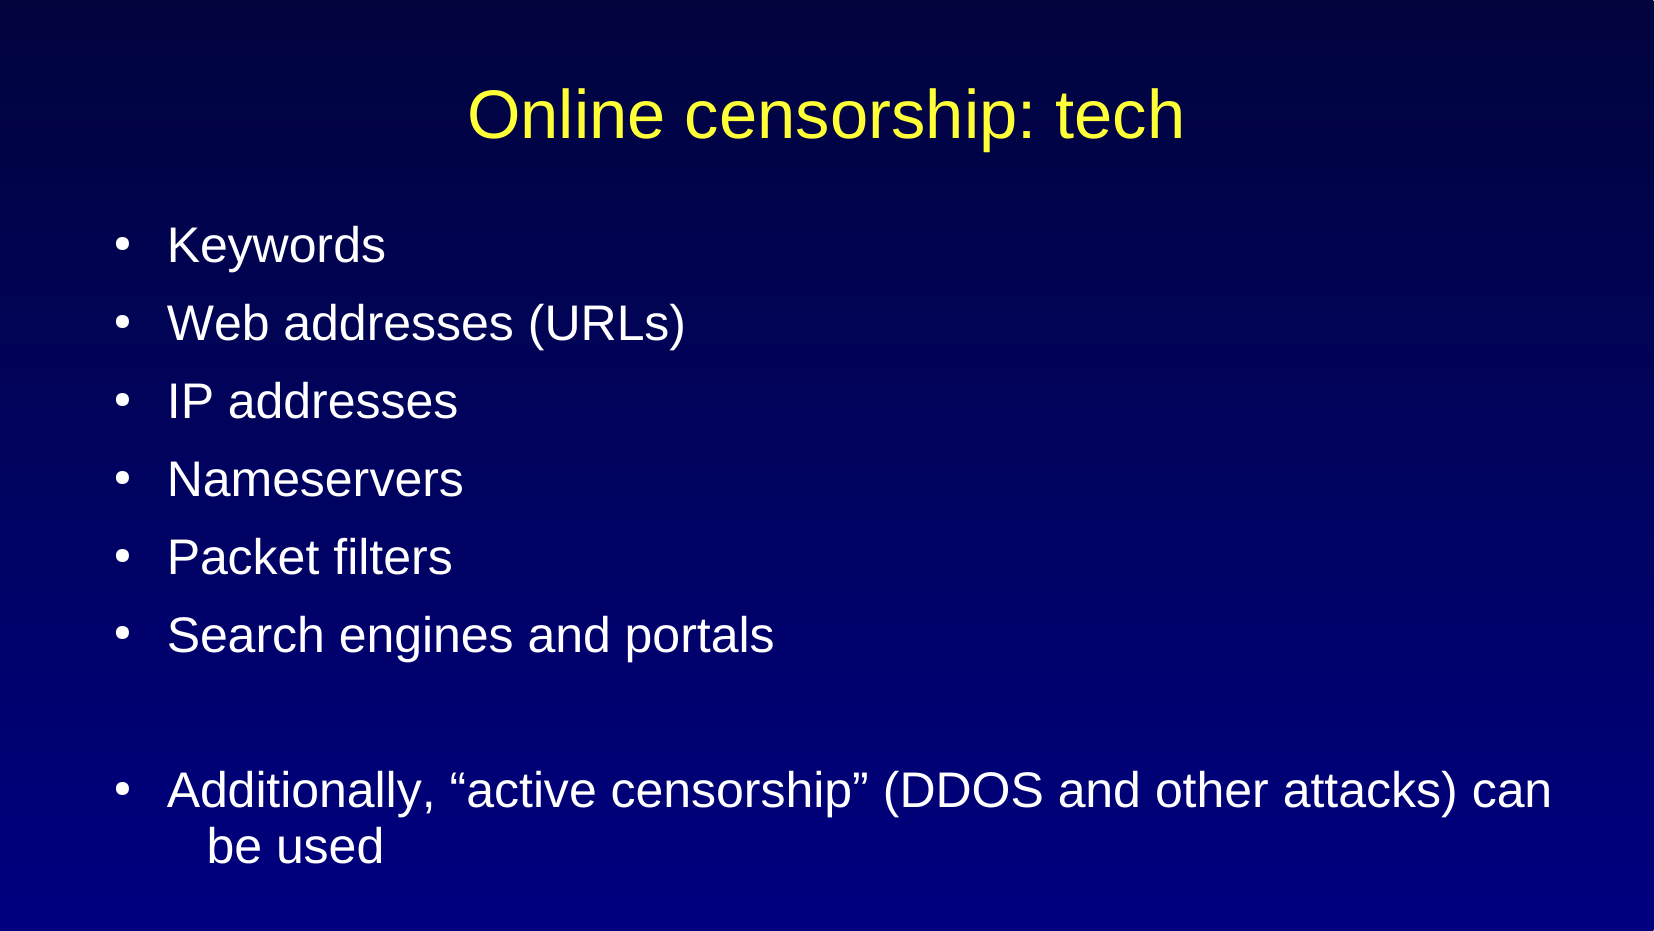

# Online censorship: tech
Keywords
Web addresses (URLs)
IP addresses
Nameservers
Packet filters
Search engines and portals
Additionally, “active censorship” (DDOS and other attacks) can be used